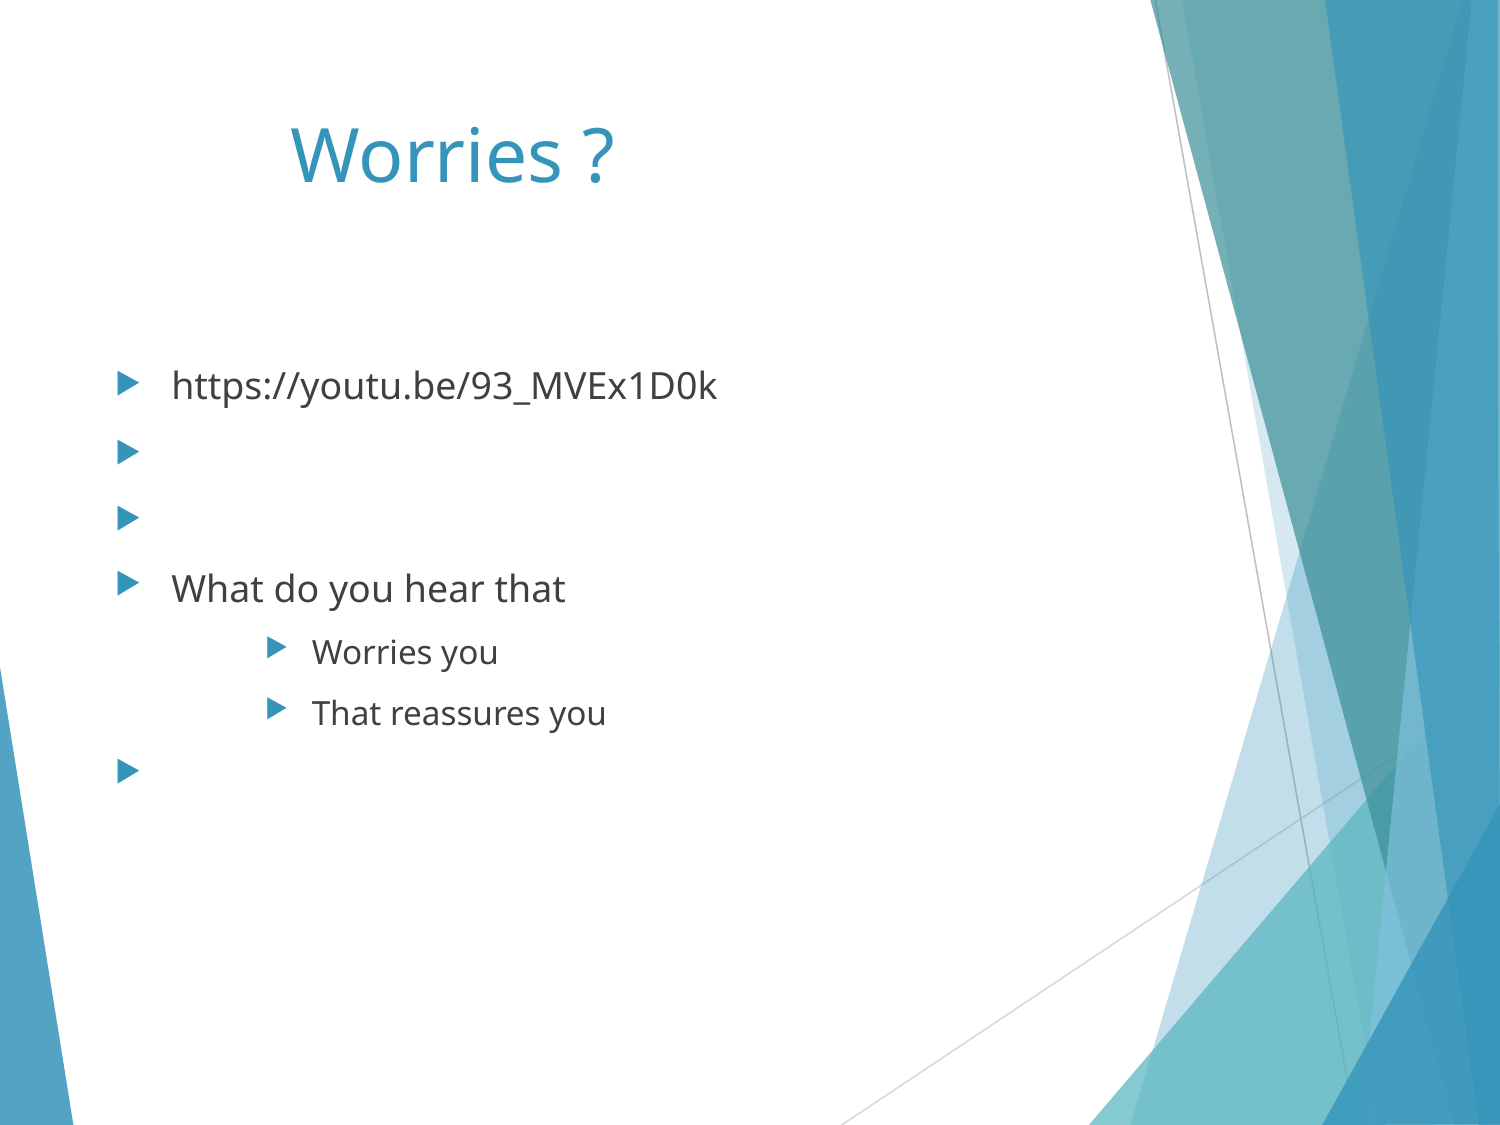

# Worries ?
https://youtu.be/93_MVEx1D0k
What do you hear that
Worries you
That reassures you